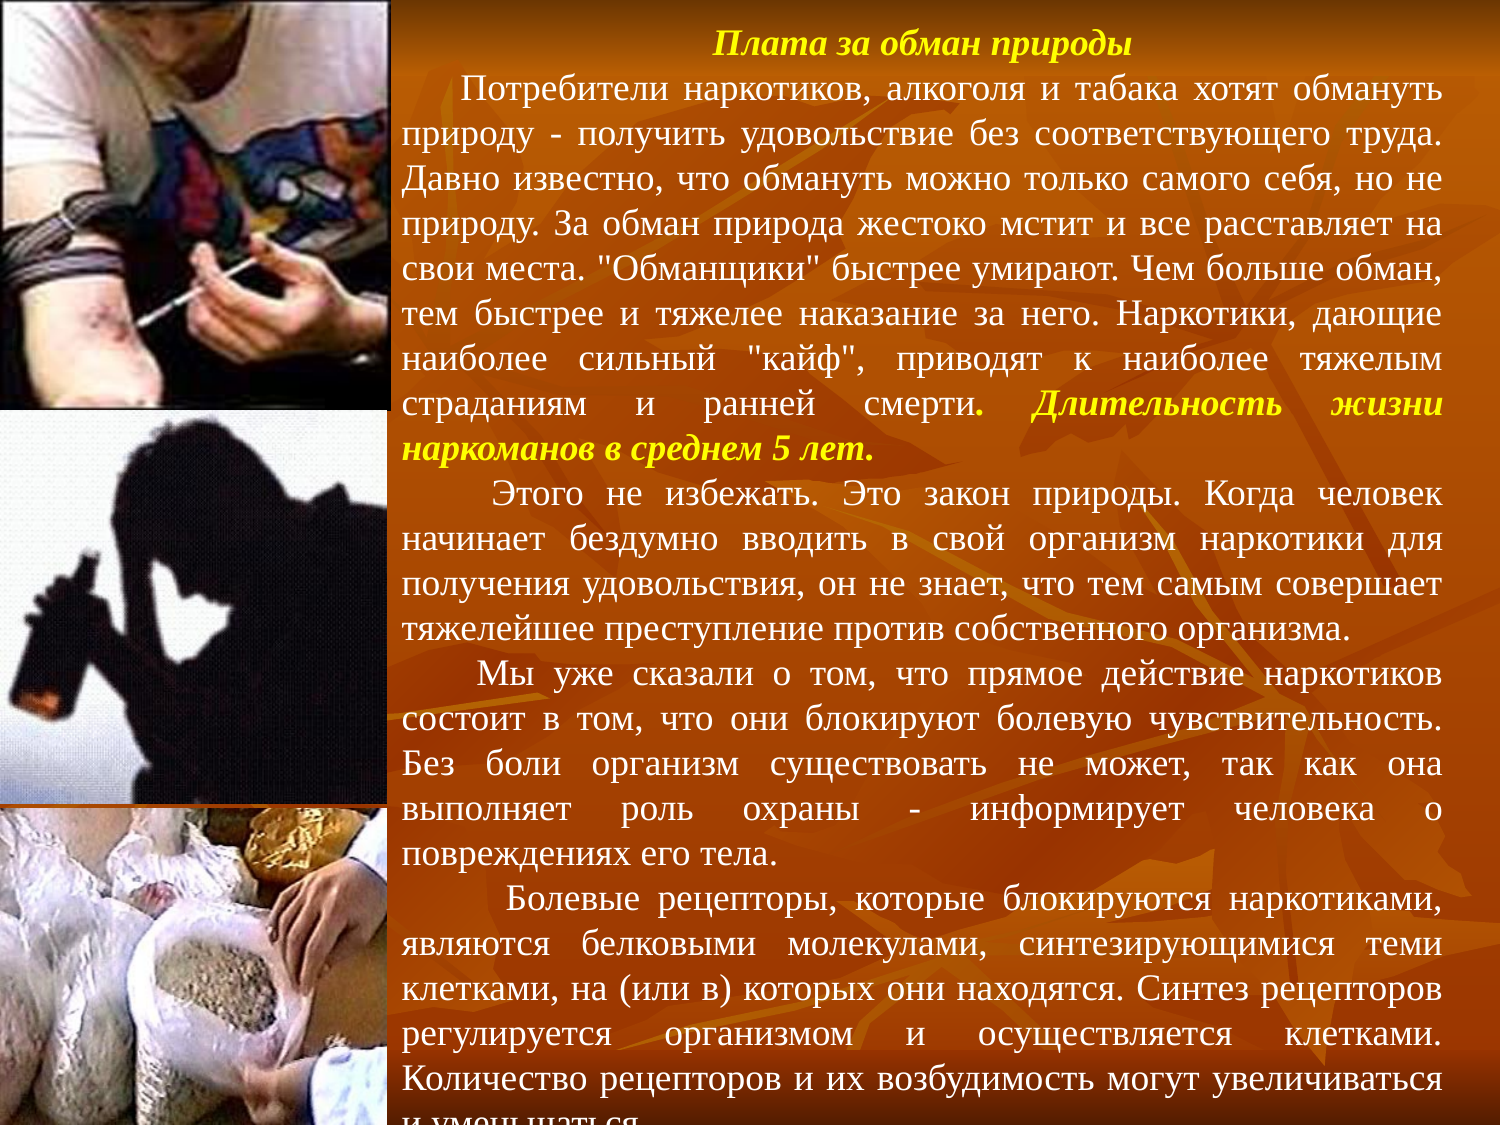

Плата за обман природы
 Потребители наркотиков, алкоголя и табака хотят обмануть природу - получить удовольствие без соответствующего труда. Давно известно, что обмануть можно только самого себя, но не природу. За обман природа жестоко мстит и все расставляет на свои места. "Обманщики" быстрее умирают. Чем больше обман, тем быстрее и тяжелее наказание за него. Наркотики, дающие наиболее сильный "кайф", приводят к наиболее тяжелым страданиям и ранней смерти. Длительность жизни наркоманов в среднем 5 лет.
 Этого не избежать. Это закон природы. Когда человек начинает бездумно вводить в свой организм наркотики для получения удовольствия, он не знает, что тем самым совершает тяжелейшее преступление против собственного организма.
 Мы уже сказали о том, что прямое действие наркотиков состоит в том, что они блокируют болевую чувствительность. Без боли организм существовать не может, так как она выполняет роль охраны - информирует человека о повреждениях его тела.
 Болевые рецепторы, которые блокируются наркотиками, являются белковыми молекулами, синтезирующимися теми клетками, на (или в) которых они находятся. Синтез рецепторов регулируется организмом и осуществляется клетками. Количество рецепторов и их возбудимость могут увеличиваться и уменьшаться.